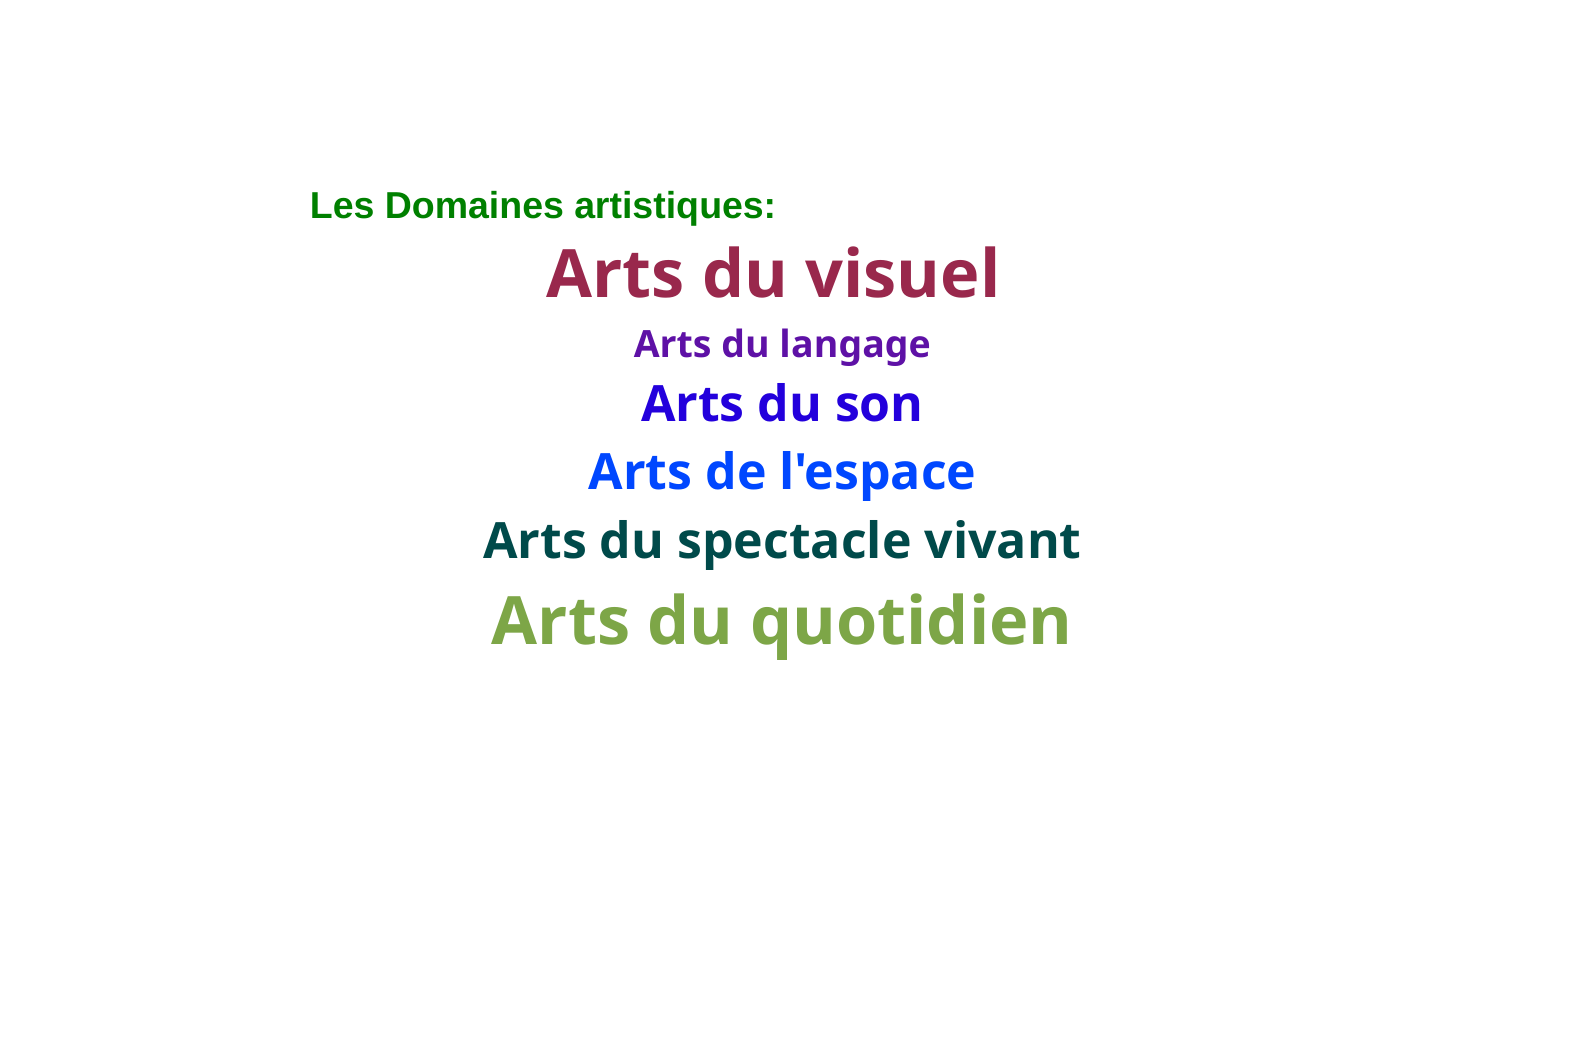

Les Domaines artistiques:
Arts du visuel
Arts du langage
Arts du son
Arts de l'espace
Arts du spectacle vivant
Arts du quotidien